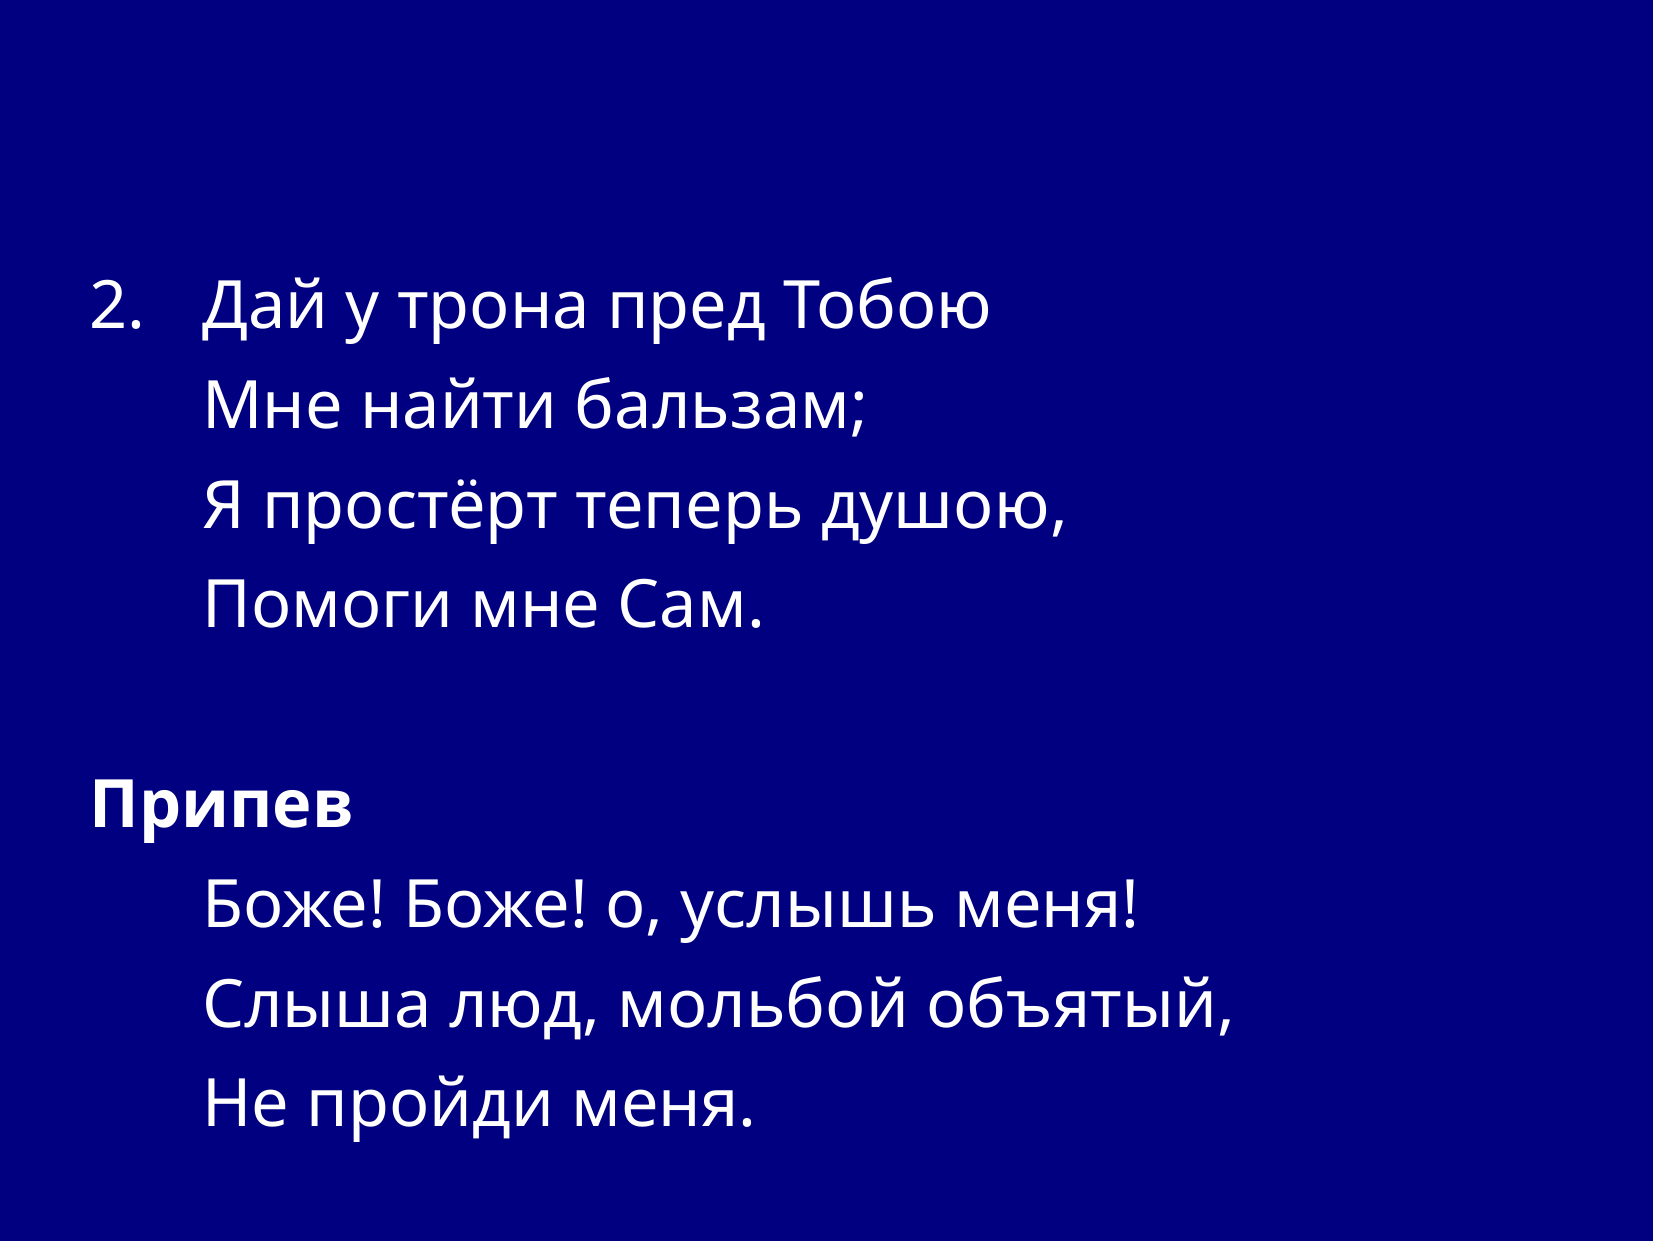

2.	Дай у трона пред Тобою
	Мне найти бальзам;
	Я простёрт теперь душою,
	Помоги мне Сам.
Припев
	Боже! Боже! о, услышь меня!
	Слыша люд, мольбой объятый,
	Не пройди меня.